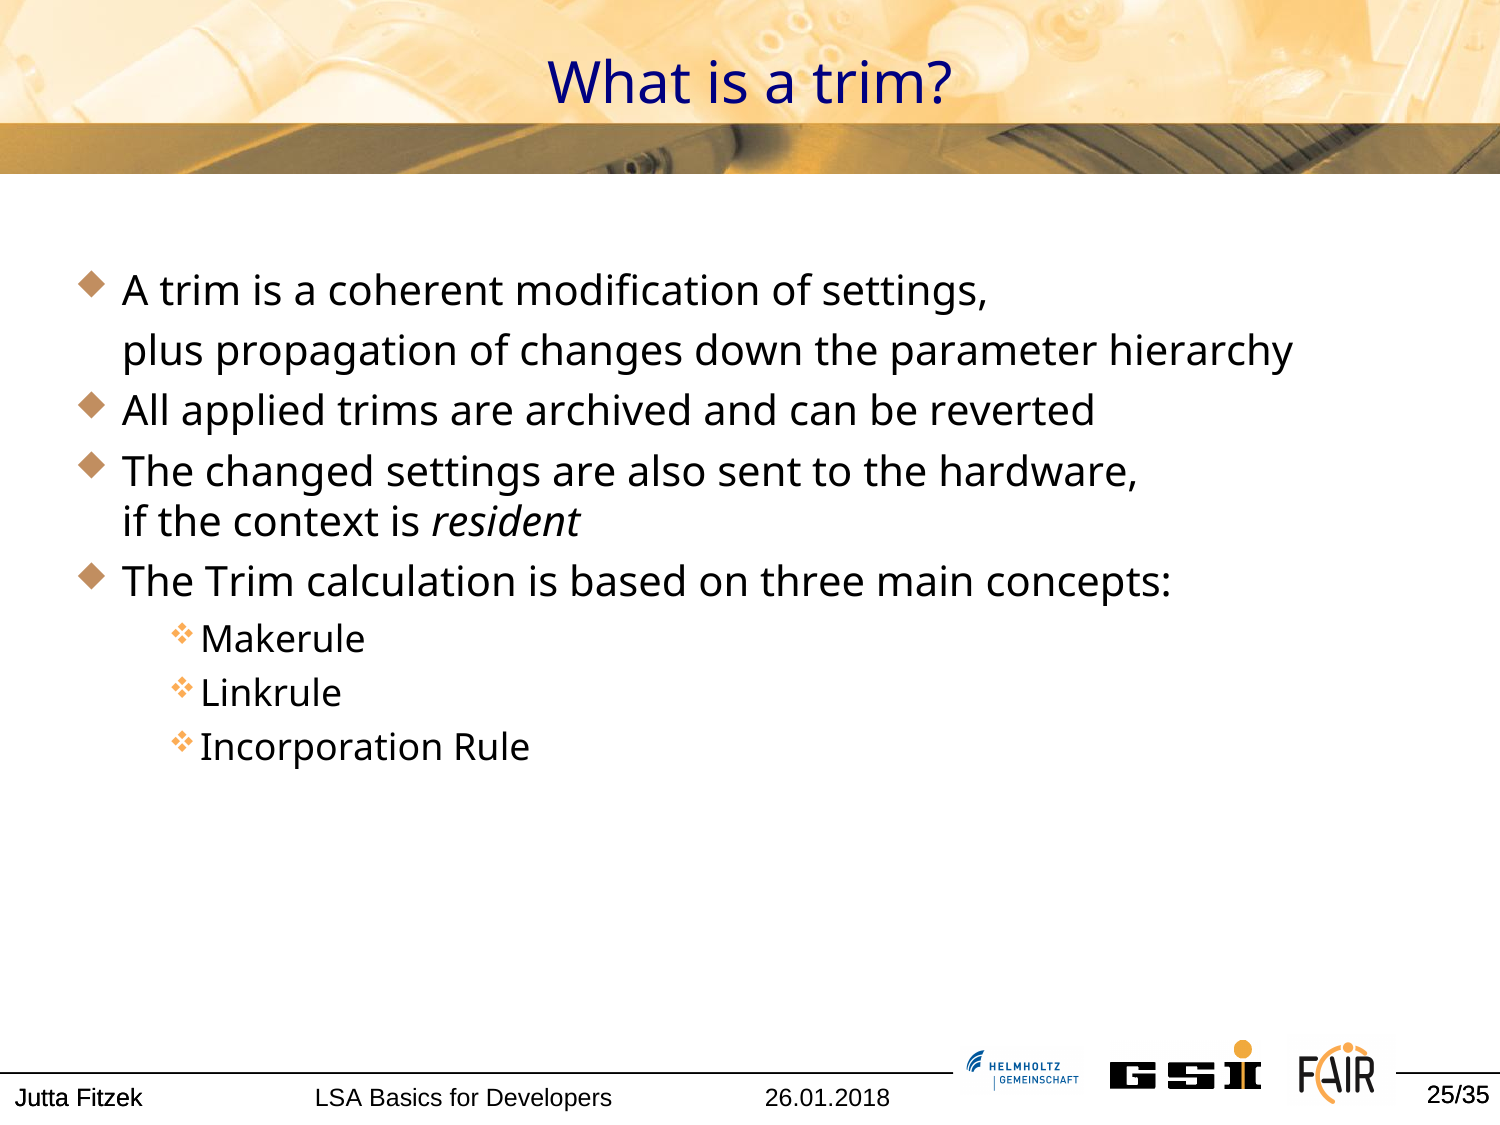

# What is a trim?
A trim is a coherent modification of settings,
plus propagation of changes down the parameter hierarchy
All applied trims are archived and can be reverted
The changed settings are also sent to the hardware,
if the context is resident
The Trim calculation is based on three main concepts:
Makerule
Linkrule
Incorporation Rule
25